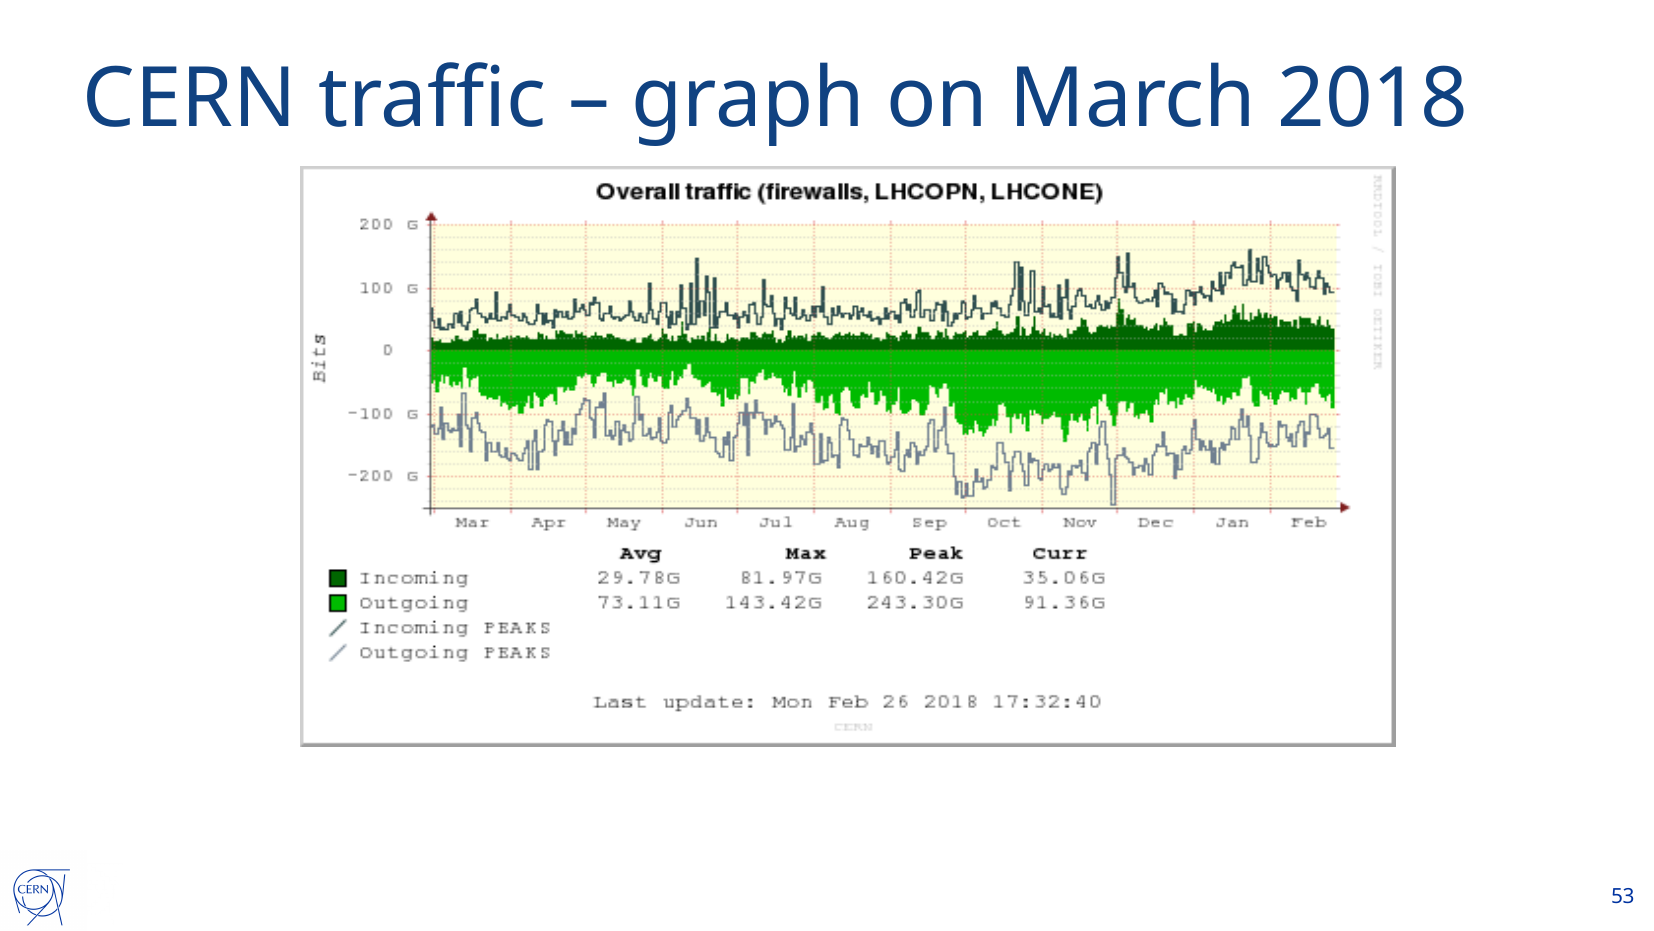

# CERN traffic – graph on March 2018